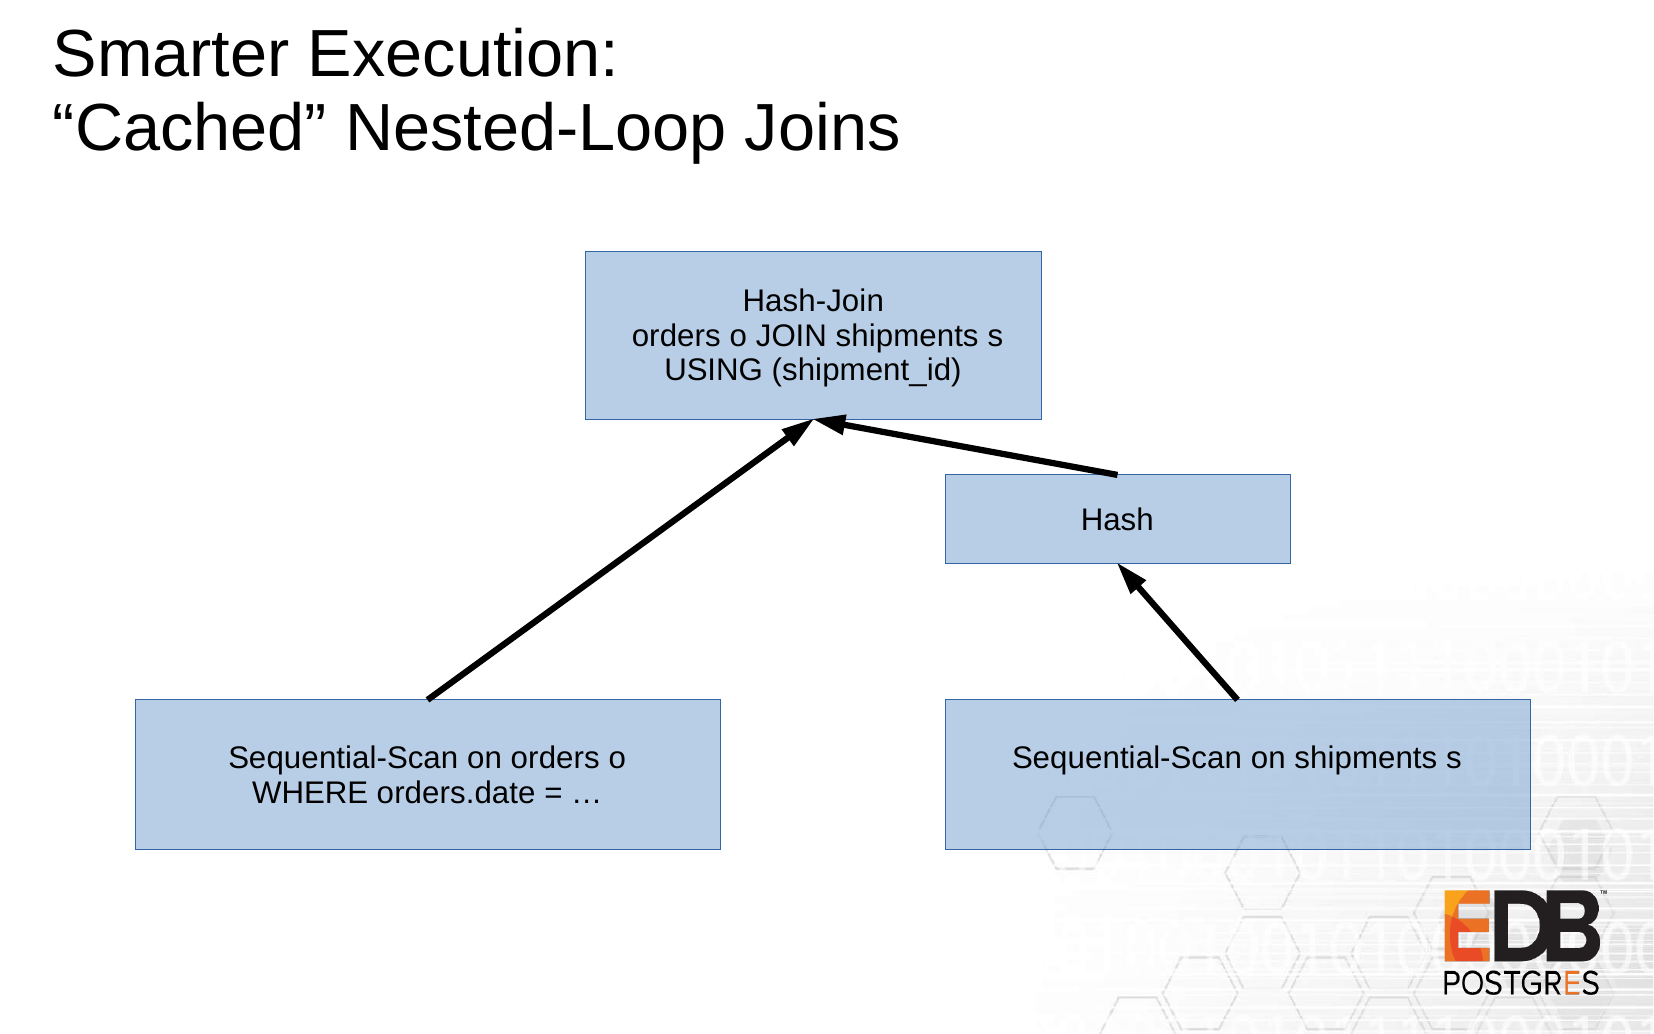

# Smarter Execution: “Cached” Nested-Loop Joins
Hash-Join
 orders o JOIN shipments s
USING (shipment_id)
Hash
Sequential-Scan on orders o
WHERE orders.date = …
Sequential-Scan on shipments s